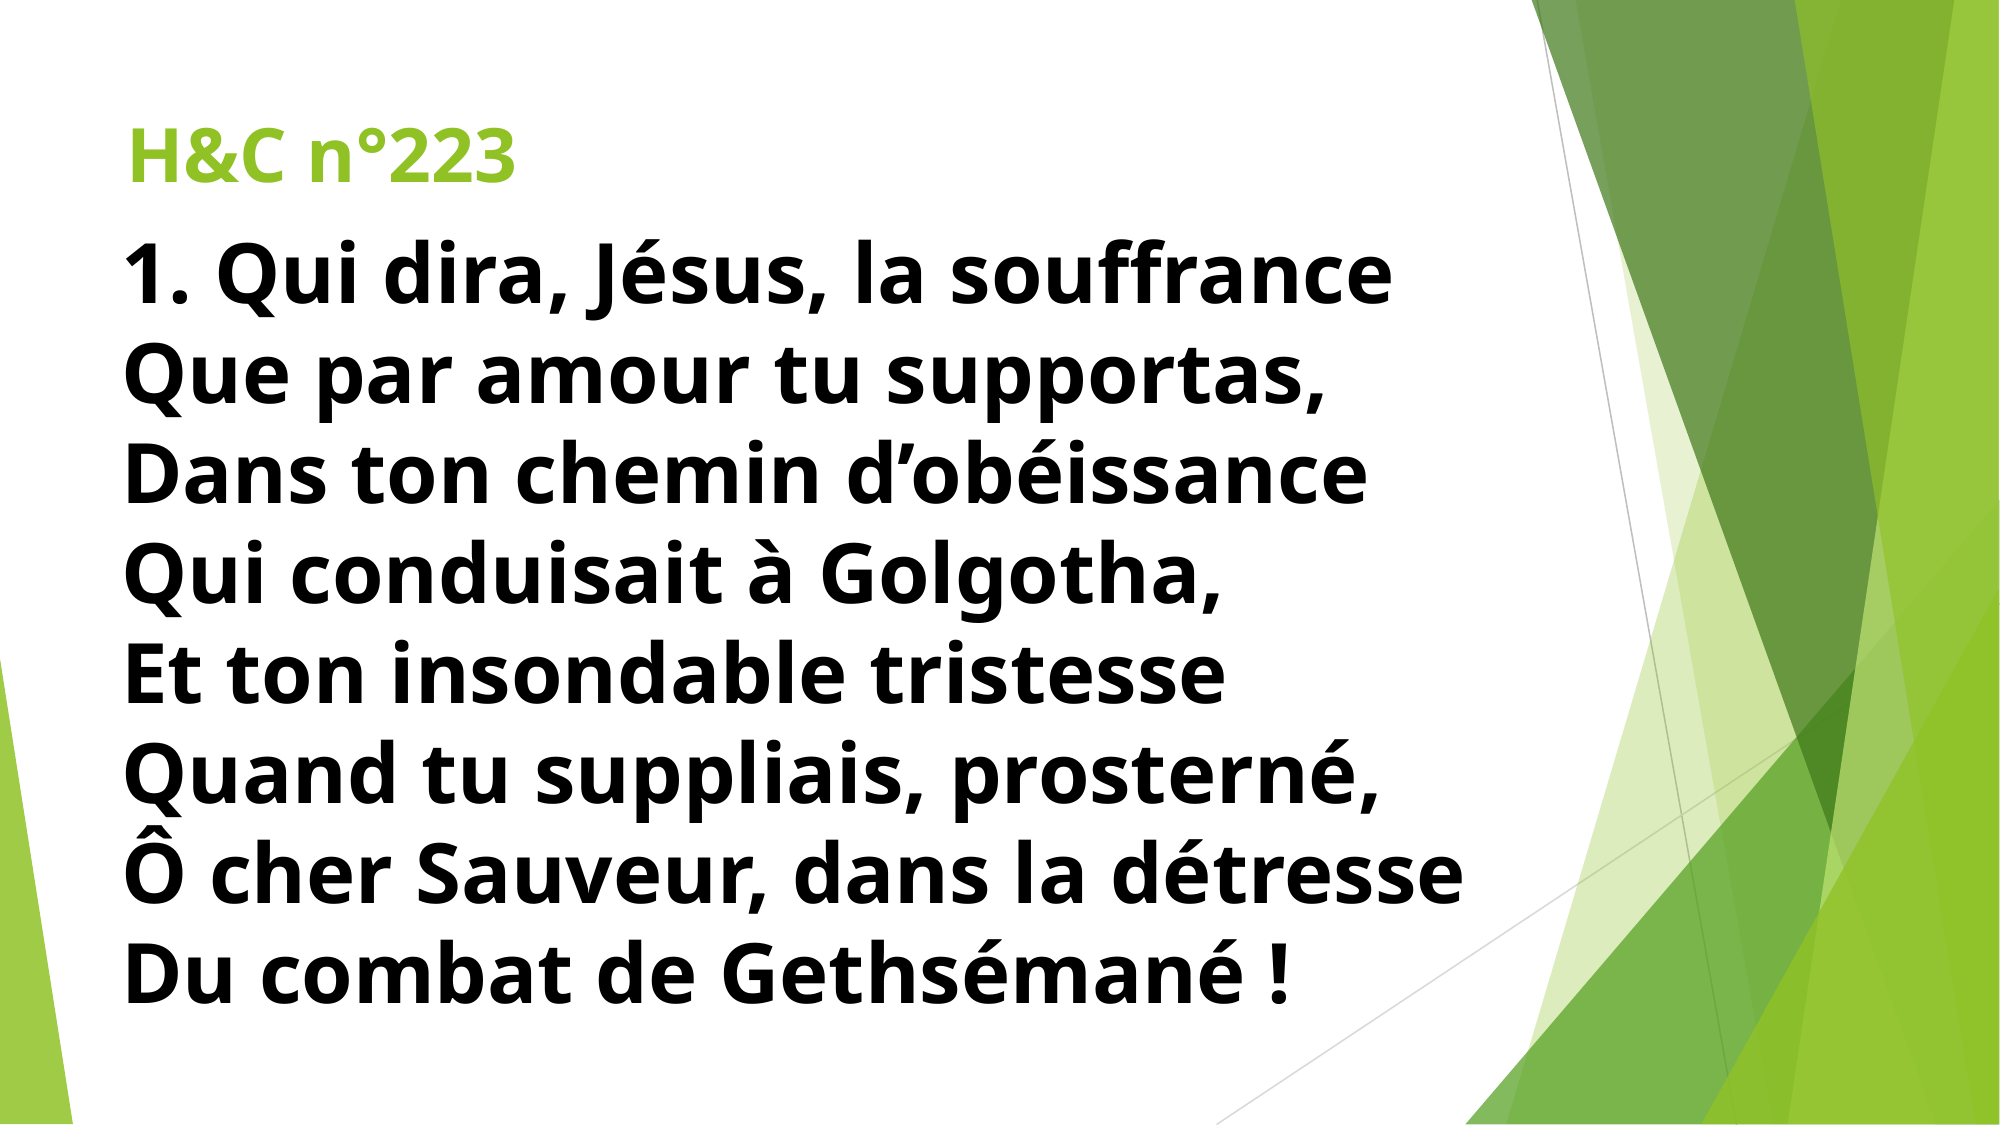

H&C n°223
1. Qui dira, Jésus, la souffrance
Que par amour tu supportas,
Dans ton chemin d’obéissance
Qui conduisait à Golgotha,
Et ton insondable tristesse
Quand tu suppliais, prosterné,
Ô cher Sauveur, dans la détresse
Du combat de Gethsémané !